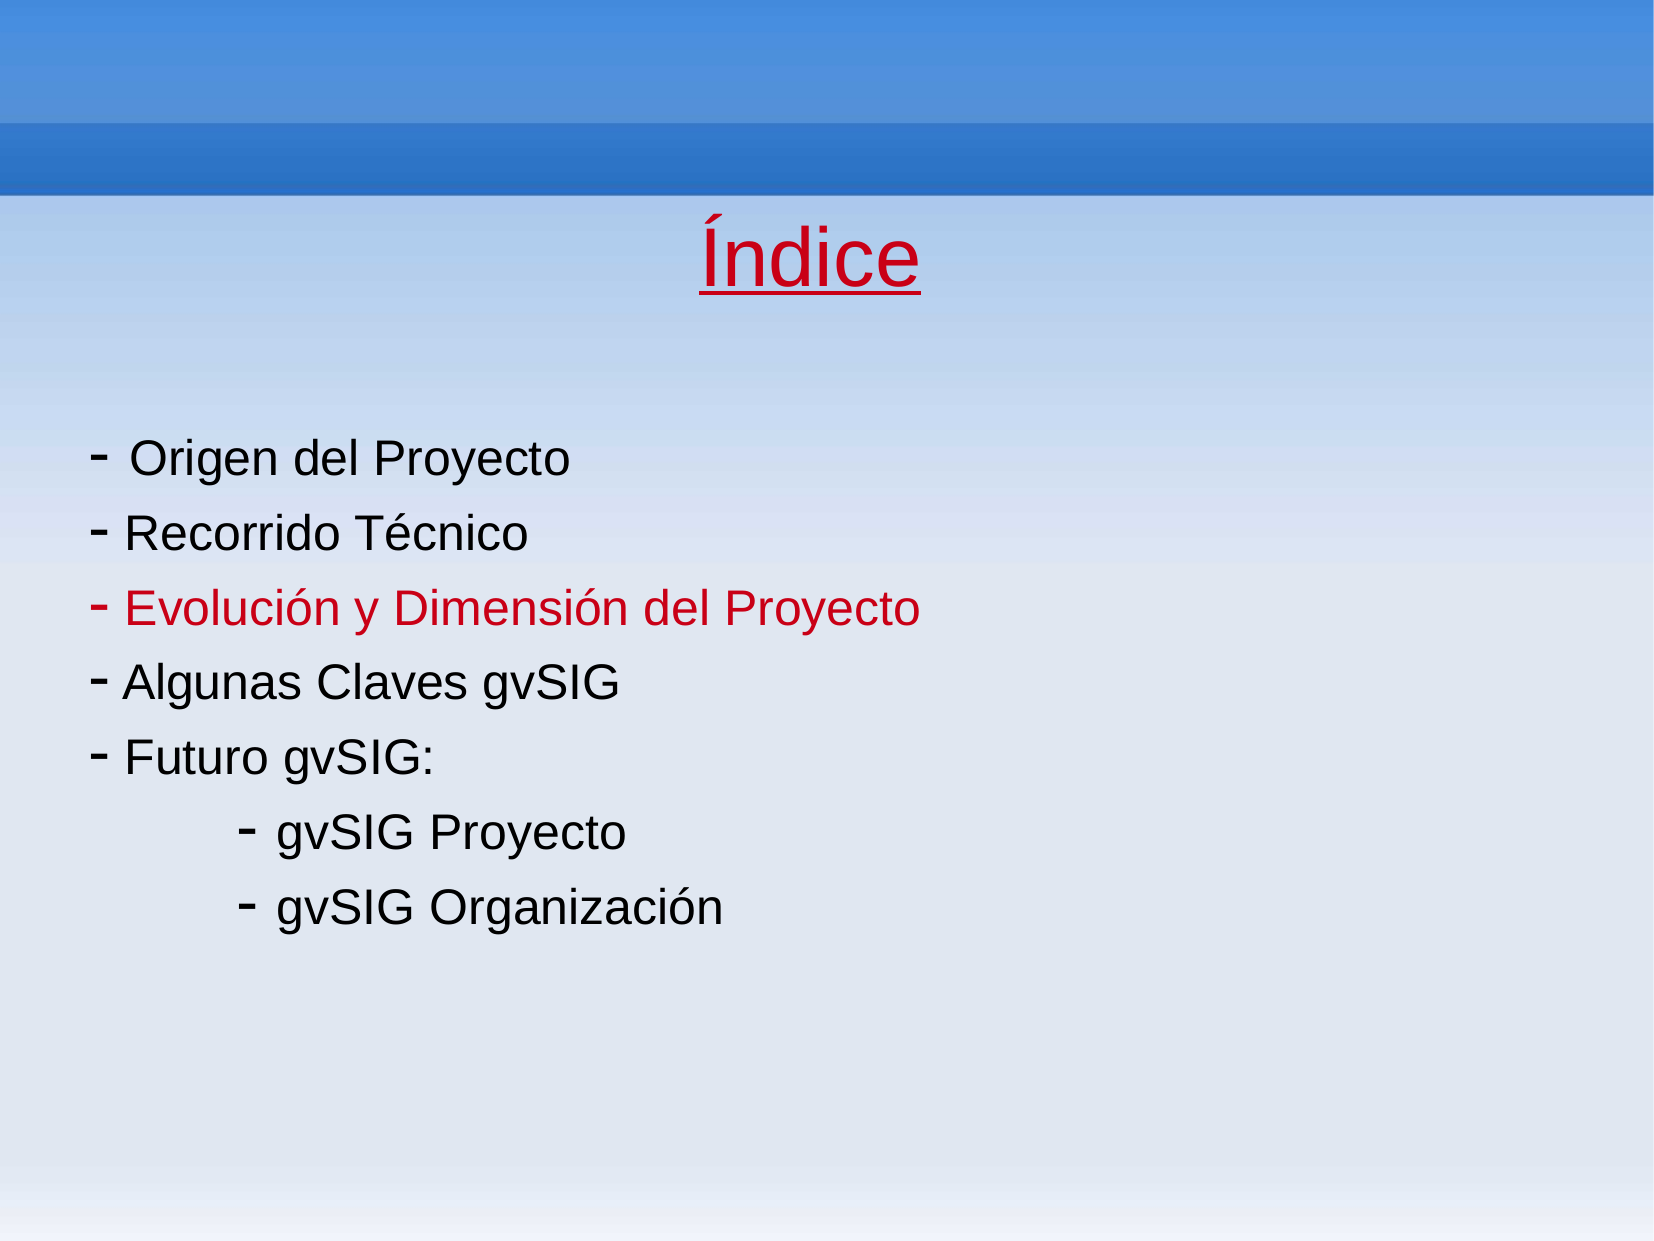

Índice
	- Origen del Proyecto
	- Recorrido Técnico
	- Evolución y Dimensión del Proyecto
	- Algunas Claves gvSIG
	- Futuro gvSIG:
			- gvSIG Proyecto
			- gvSIG Organización